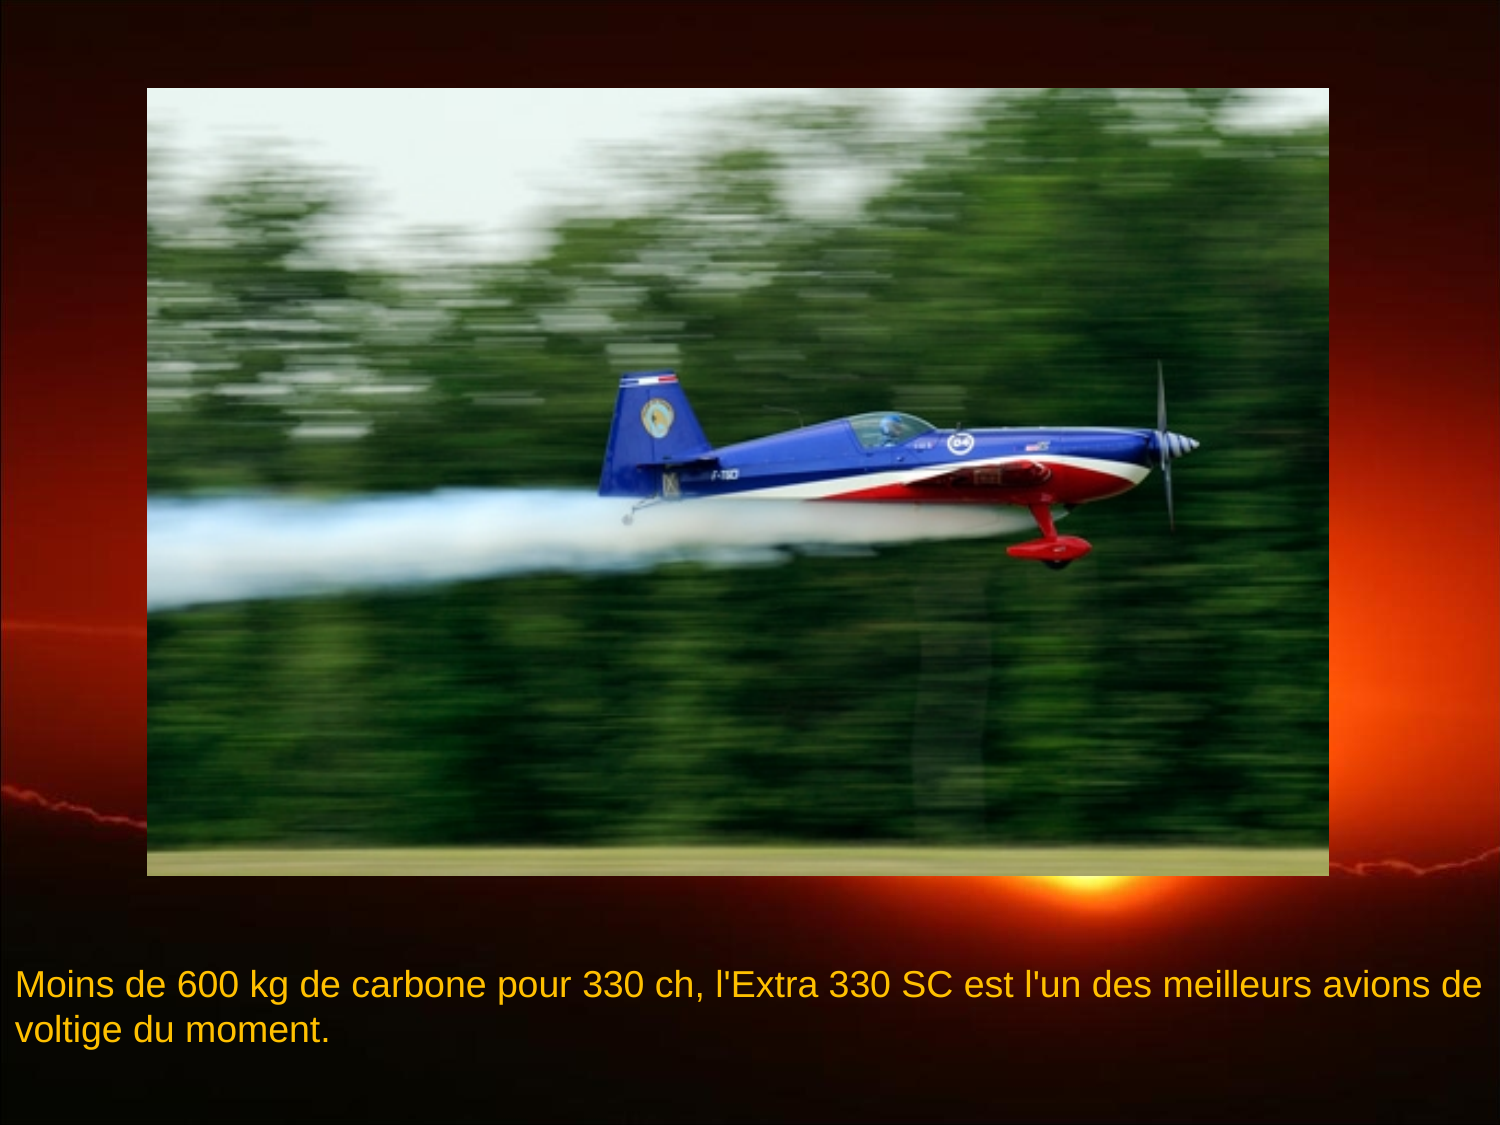

Moins de 600 kg de carbone pour 330 ch, l'Extra 330 SC est l'un des meilleurs avions de voltige du moment.